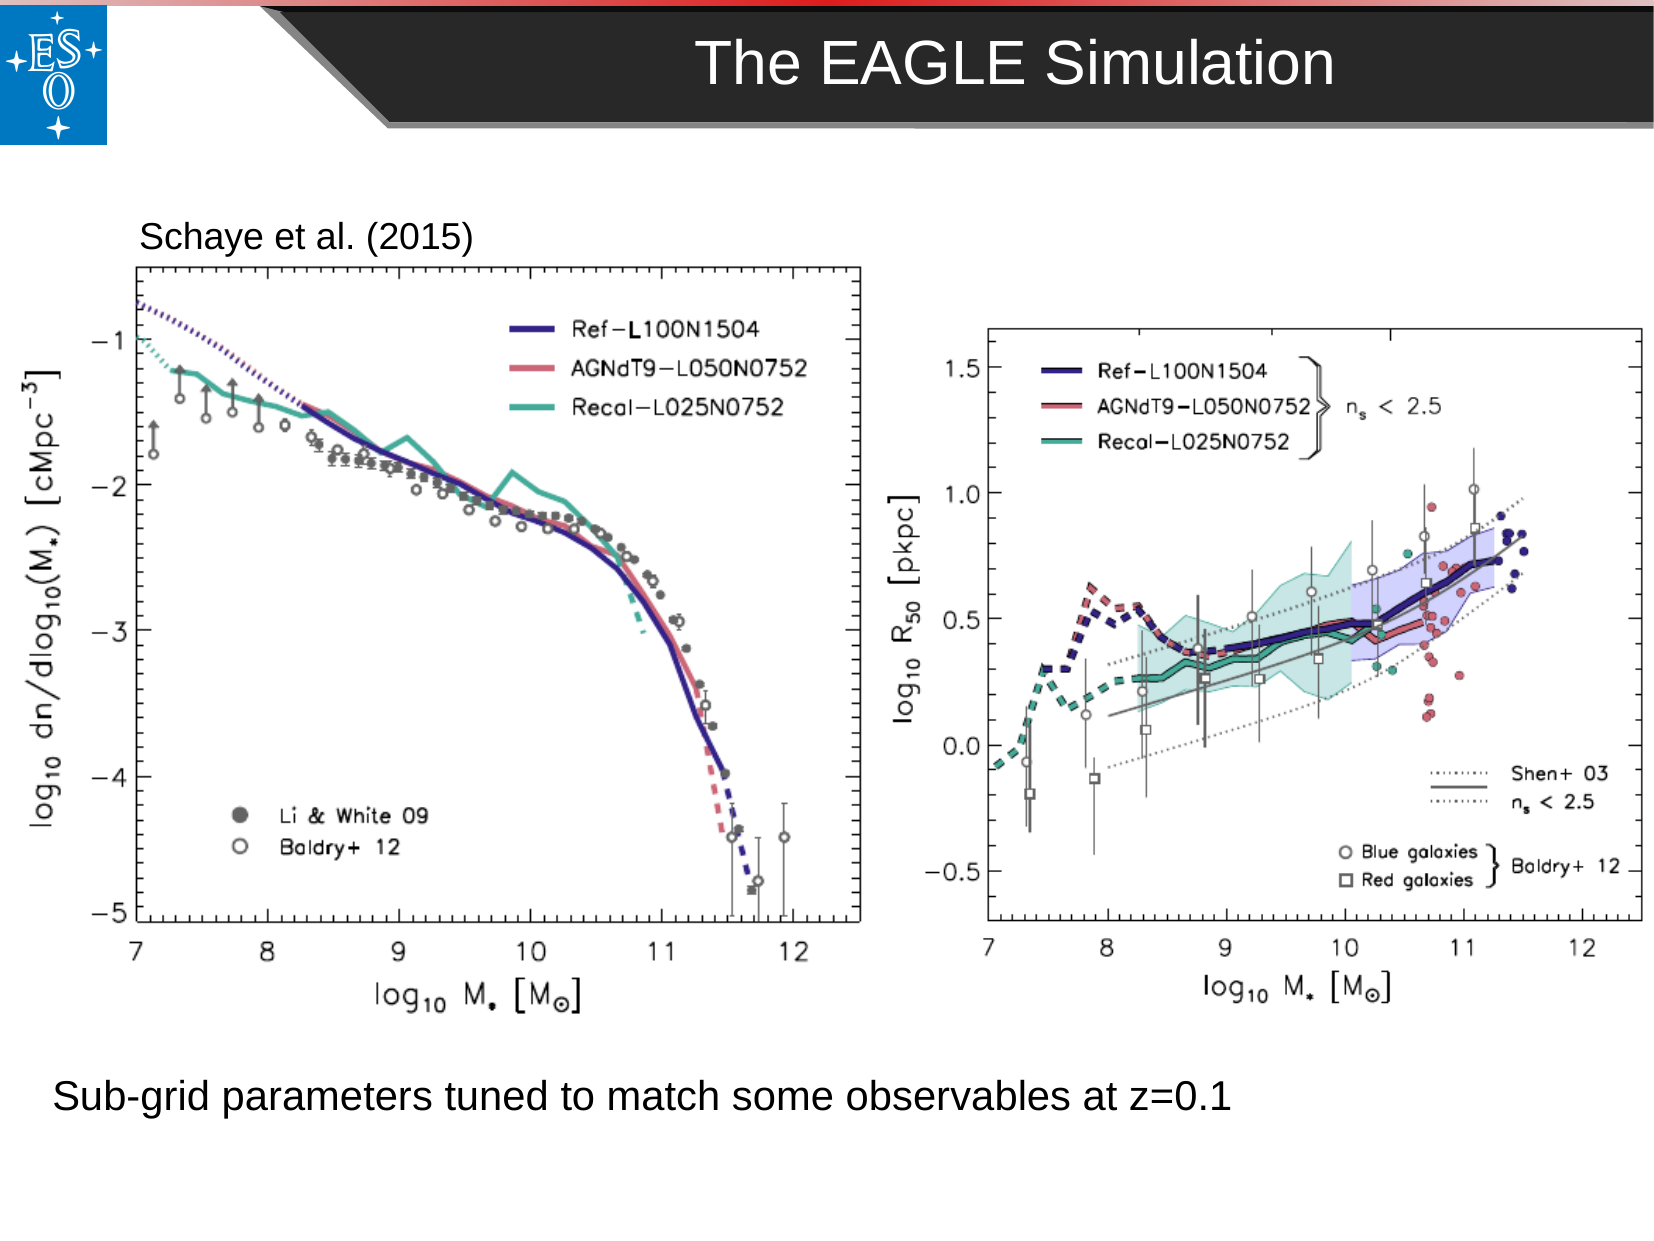

# The EAGLE Simulation
Schaye et al. (2015)
Sub-grid parameters tuned to match some observables at z=0.1